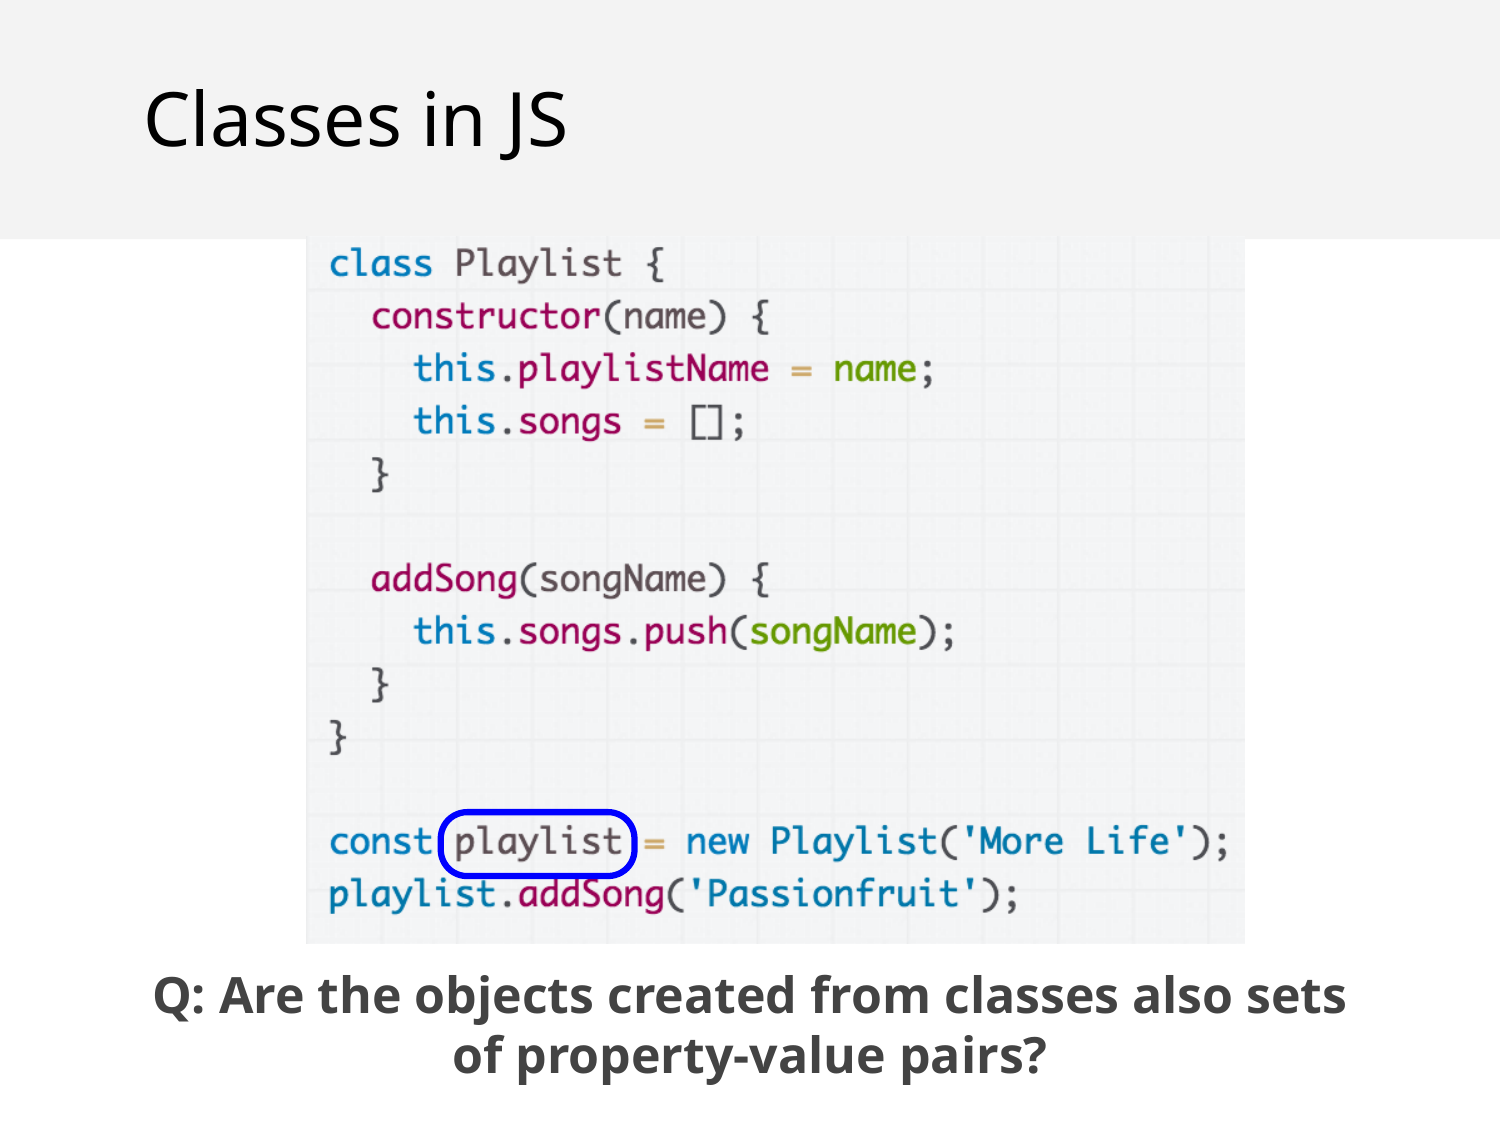

# Classes in JS
Q: Are the objects created from classes also sets of property-value pairs?